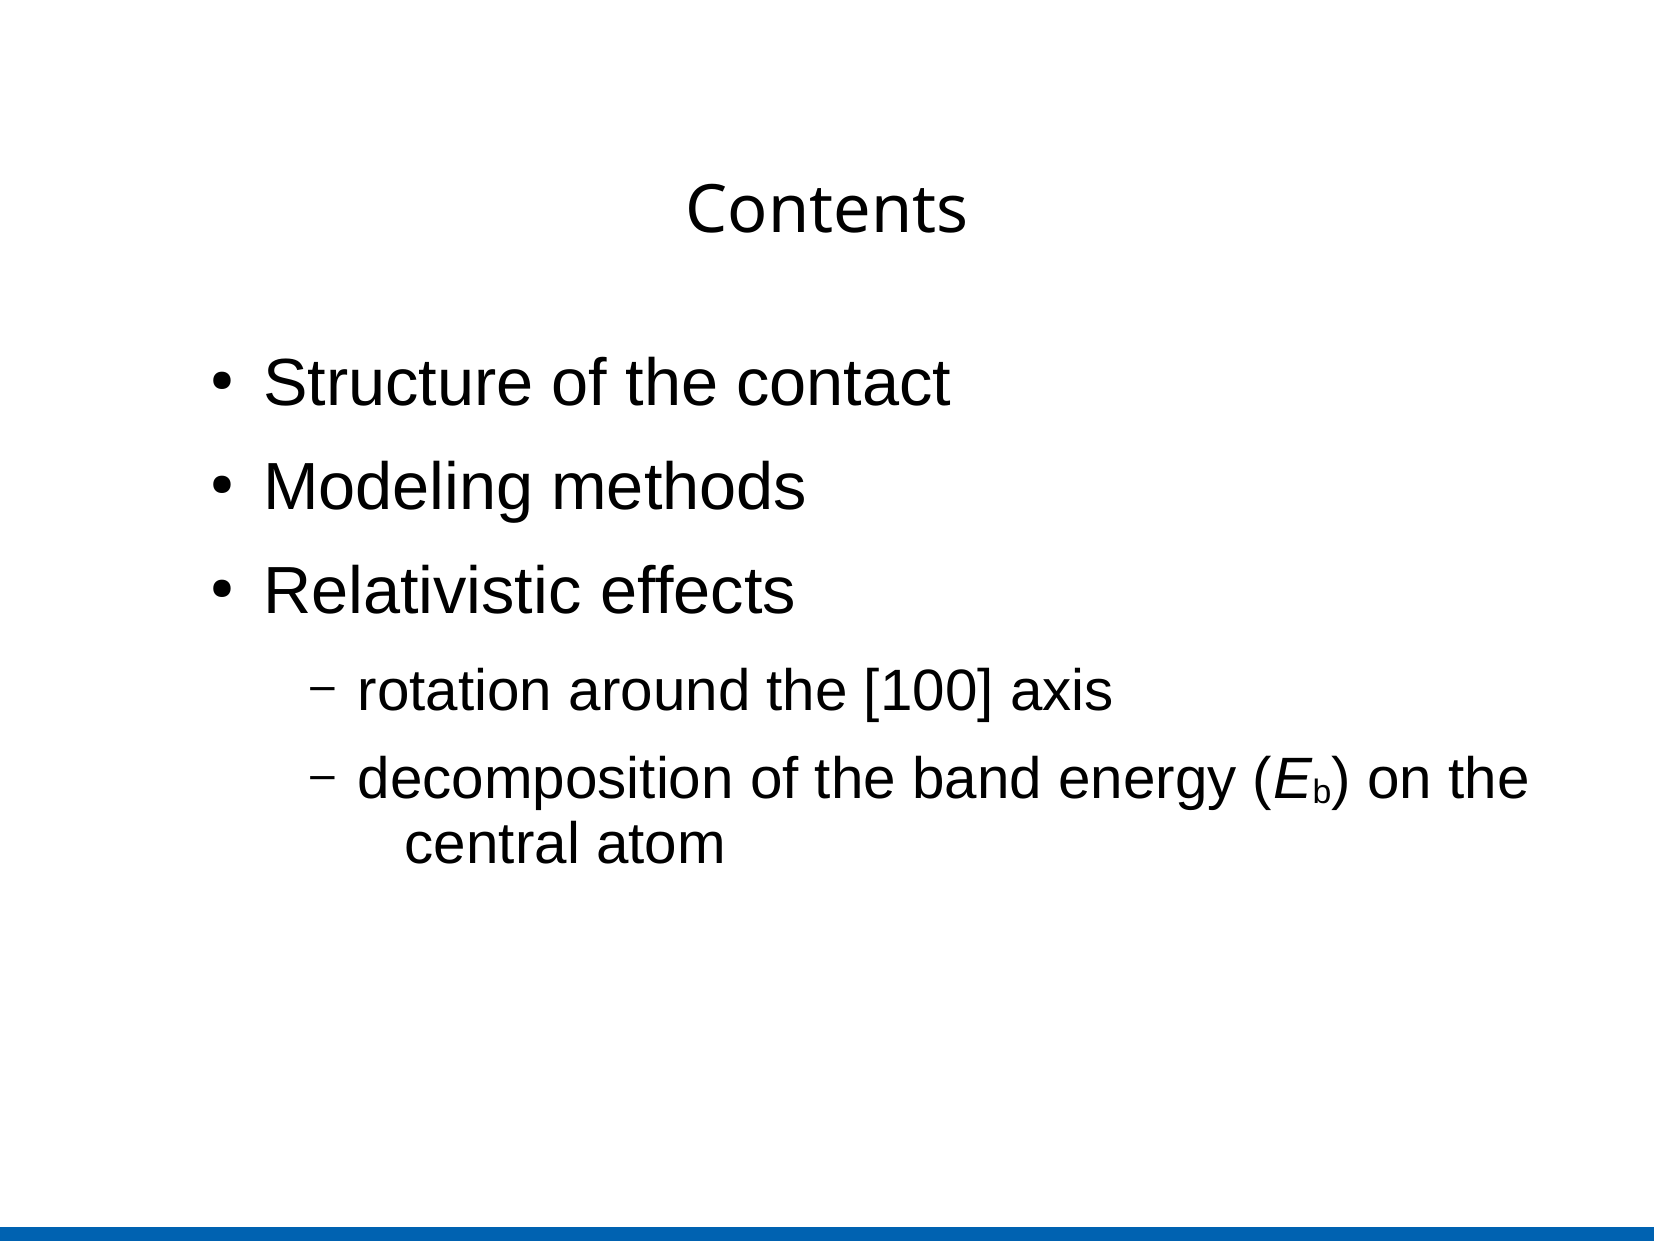

# Contents
Structure of the contact
Modeling methods
Relativistic effects
rotation around the [100] axis
decomposition of the band energy (Eb) on the central atom